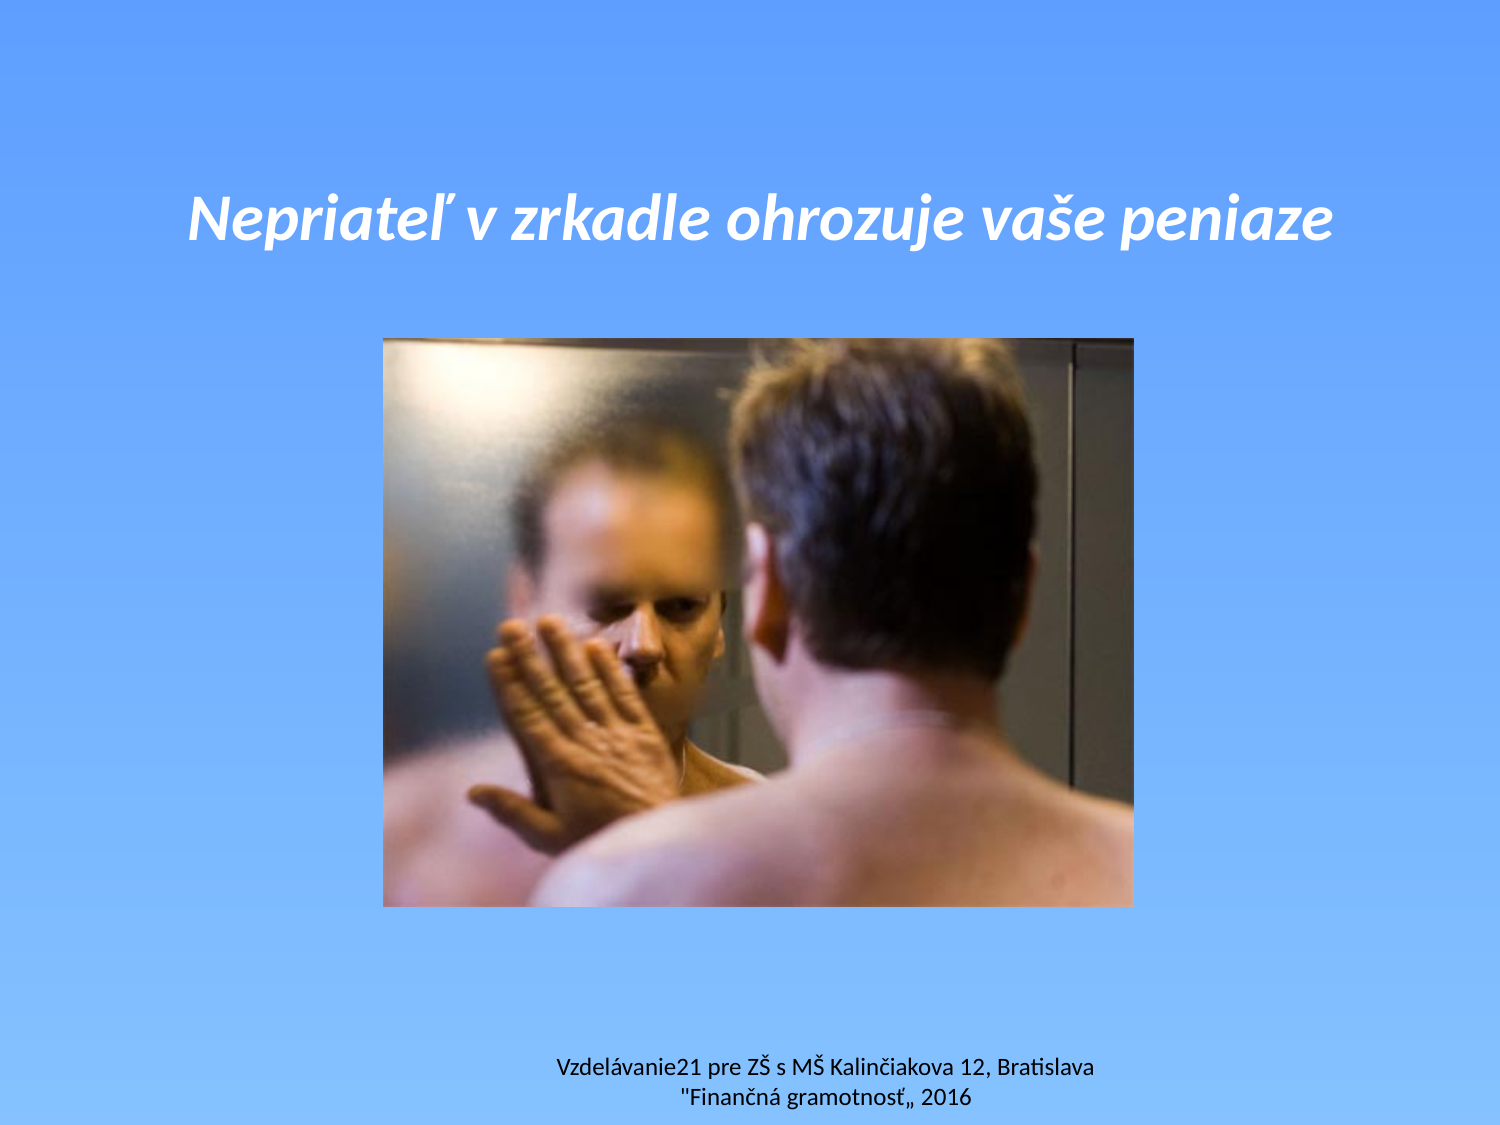

# Nepriateľ v zrkadle ohrozuje vaše peniaze
Vzdelávanie21 pre ZŠ s MŠ Kalinčiakova 12, Bratislava "Finančná gramotnosť„ 2016